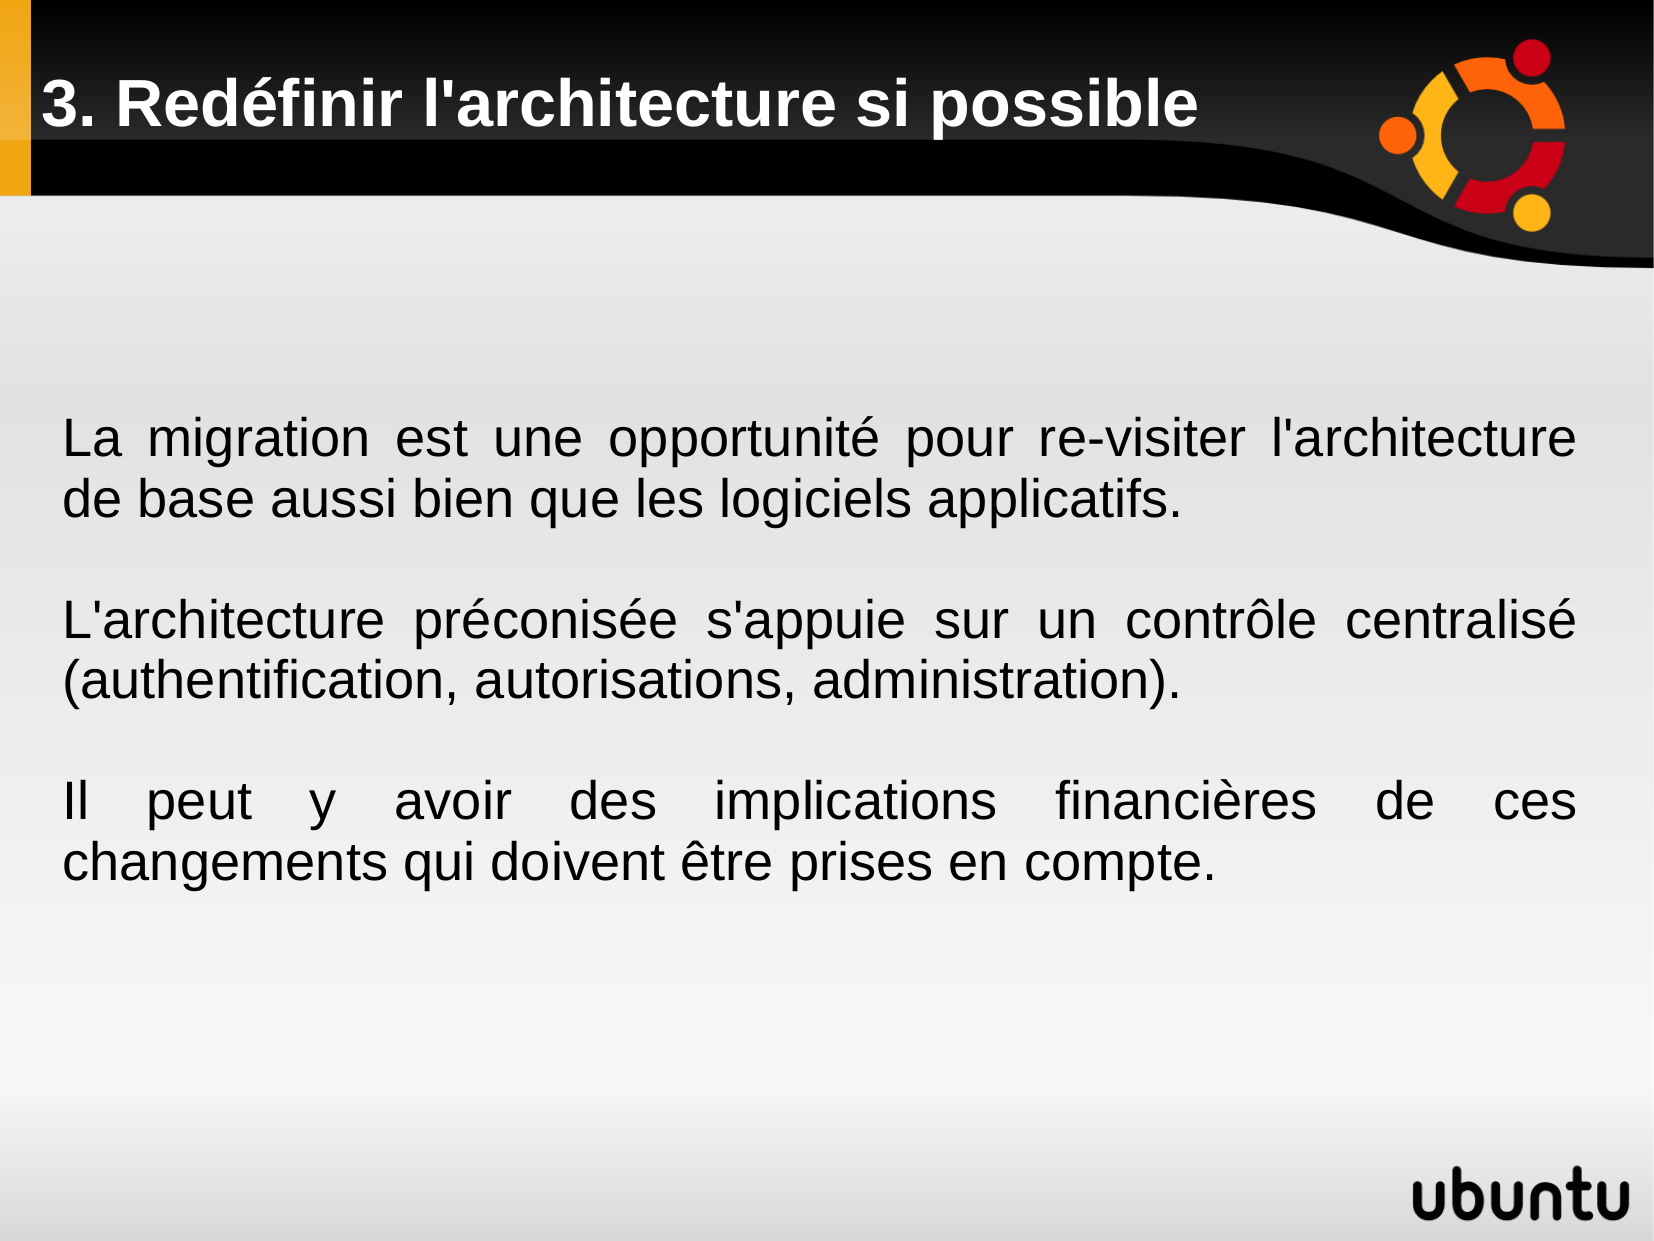

# 3. Redéfinir l'architecture si possible
La migration est une opportunité pour re-visiter l'architecture de base aussi bien que les logiciels applicatifs.
L'architecture préconisée s'appuie sur un contrôle centralisé (authentification, autorisations, administration).
Il peut y avoir des implications financières de ces changements qui doivent être prises en compte.